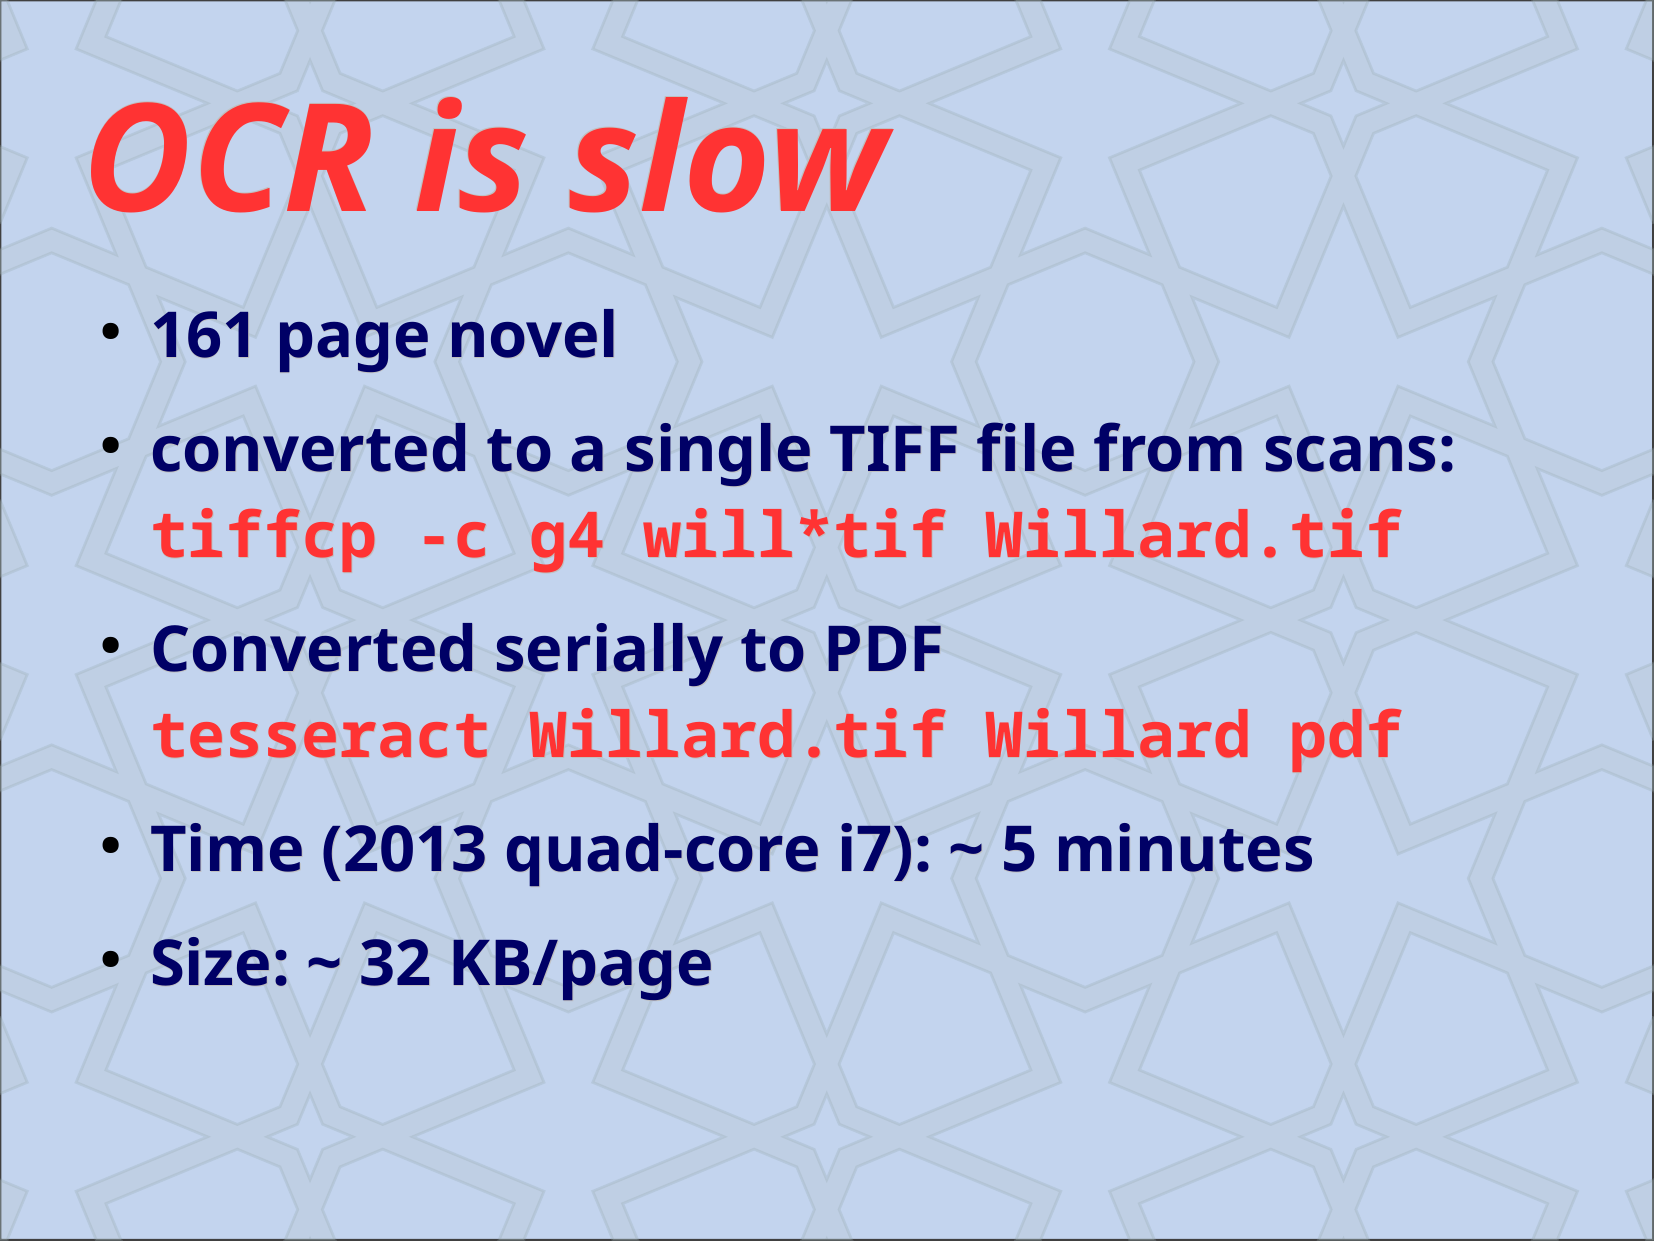

# OCR is slow
161 page novel
converted to a single TIFF file from scans:
tiffcp -c g4 will*tif Willard.tif
Converted serially to PDF
tesseract Willard.tif Willard pdf
Time (2013 quad-core i7): ~ 5 minutes
Size: ~ 32 KB/page